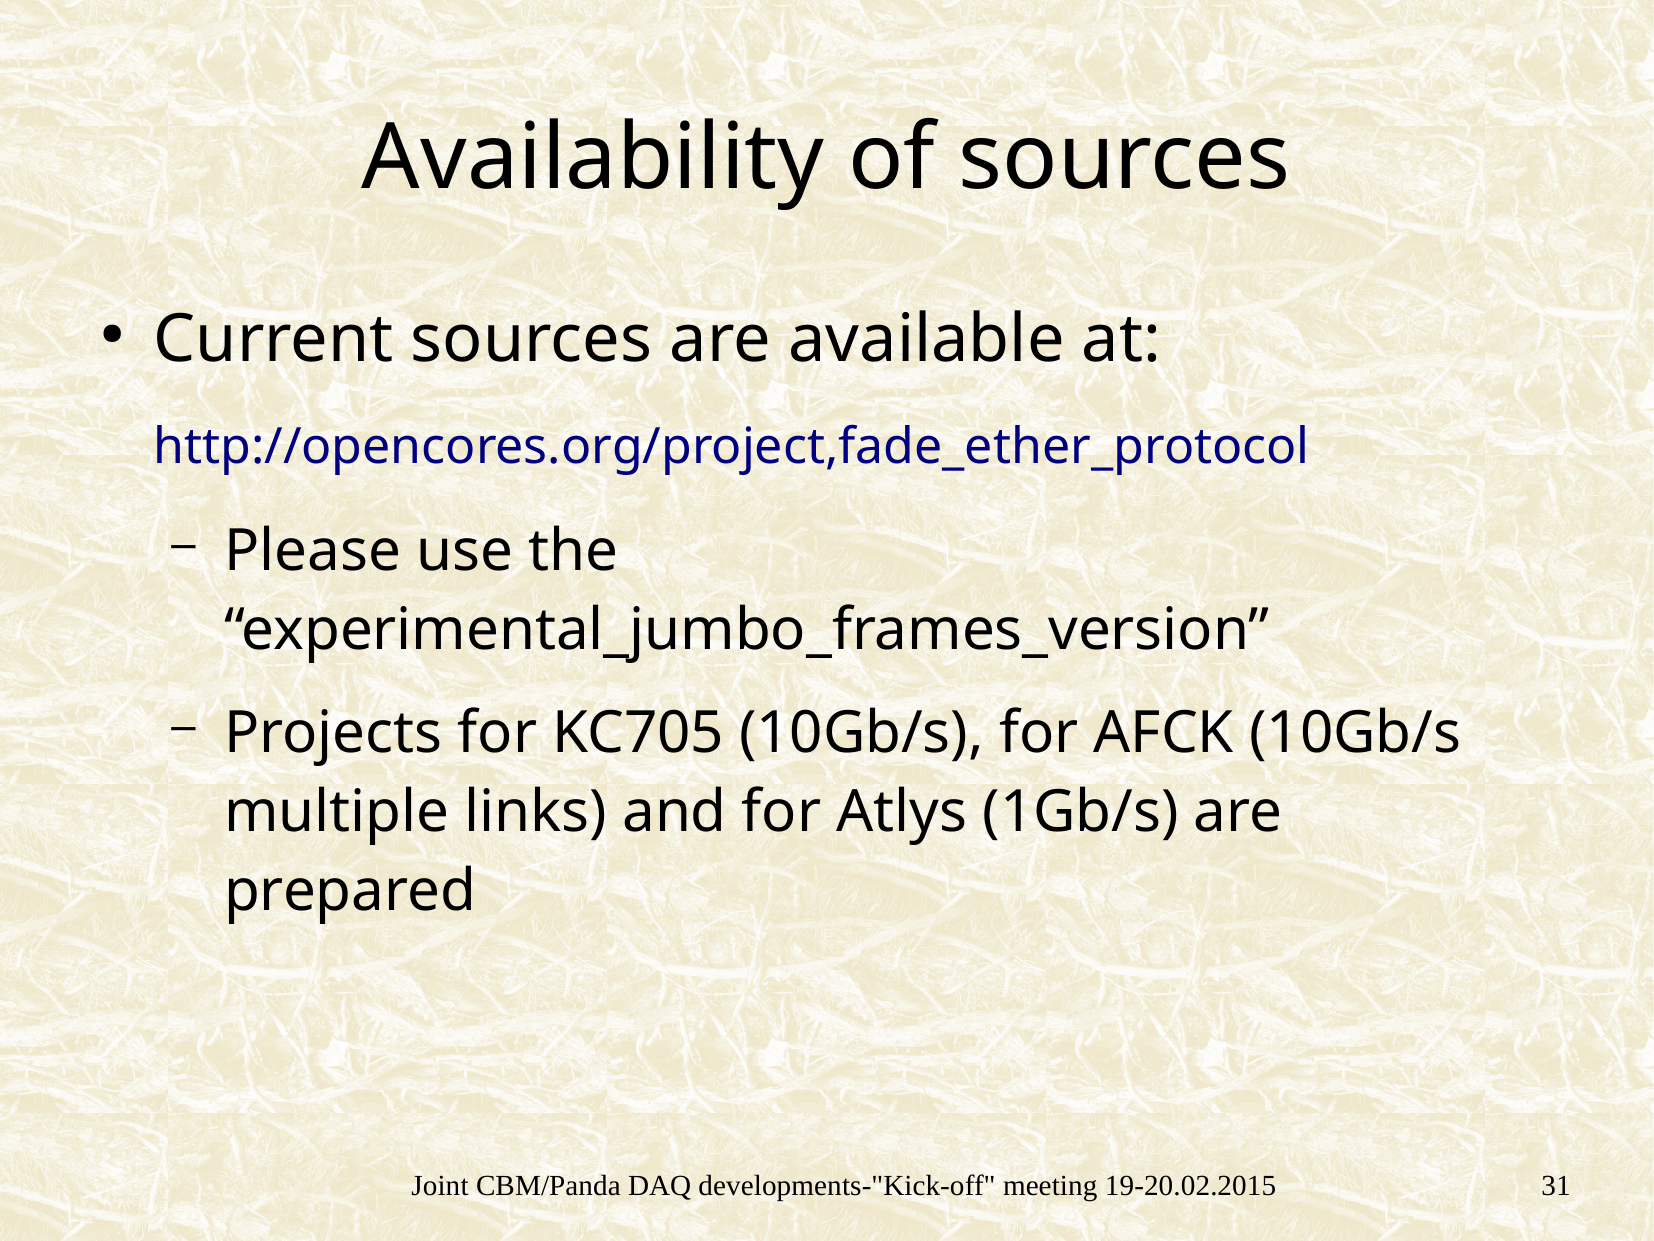

# Availability of sources
Current sources are available at:
http://opencores.org/project,fade_ether_protocol
Please use the “experimental_jumbo_frames_version”
Projects for KC705 (10Gb/s), for AFCK (10Gb/s multiple links) and for Atlys (1Gb/s) are prepared
Joint CBM/Panda DAQ developments-"Kick-off" meeting 19-20.02.2015
31